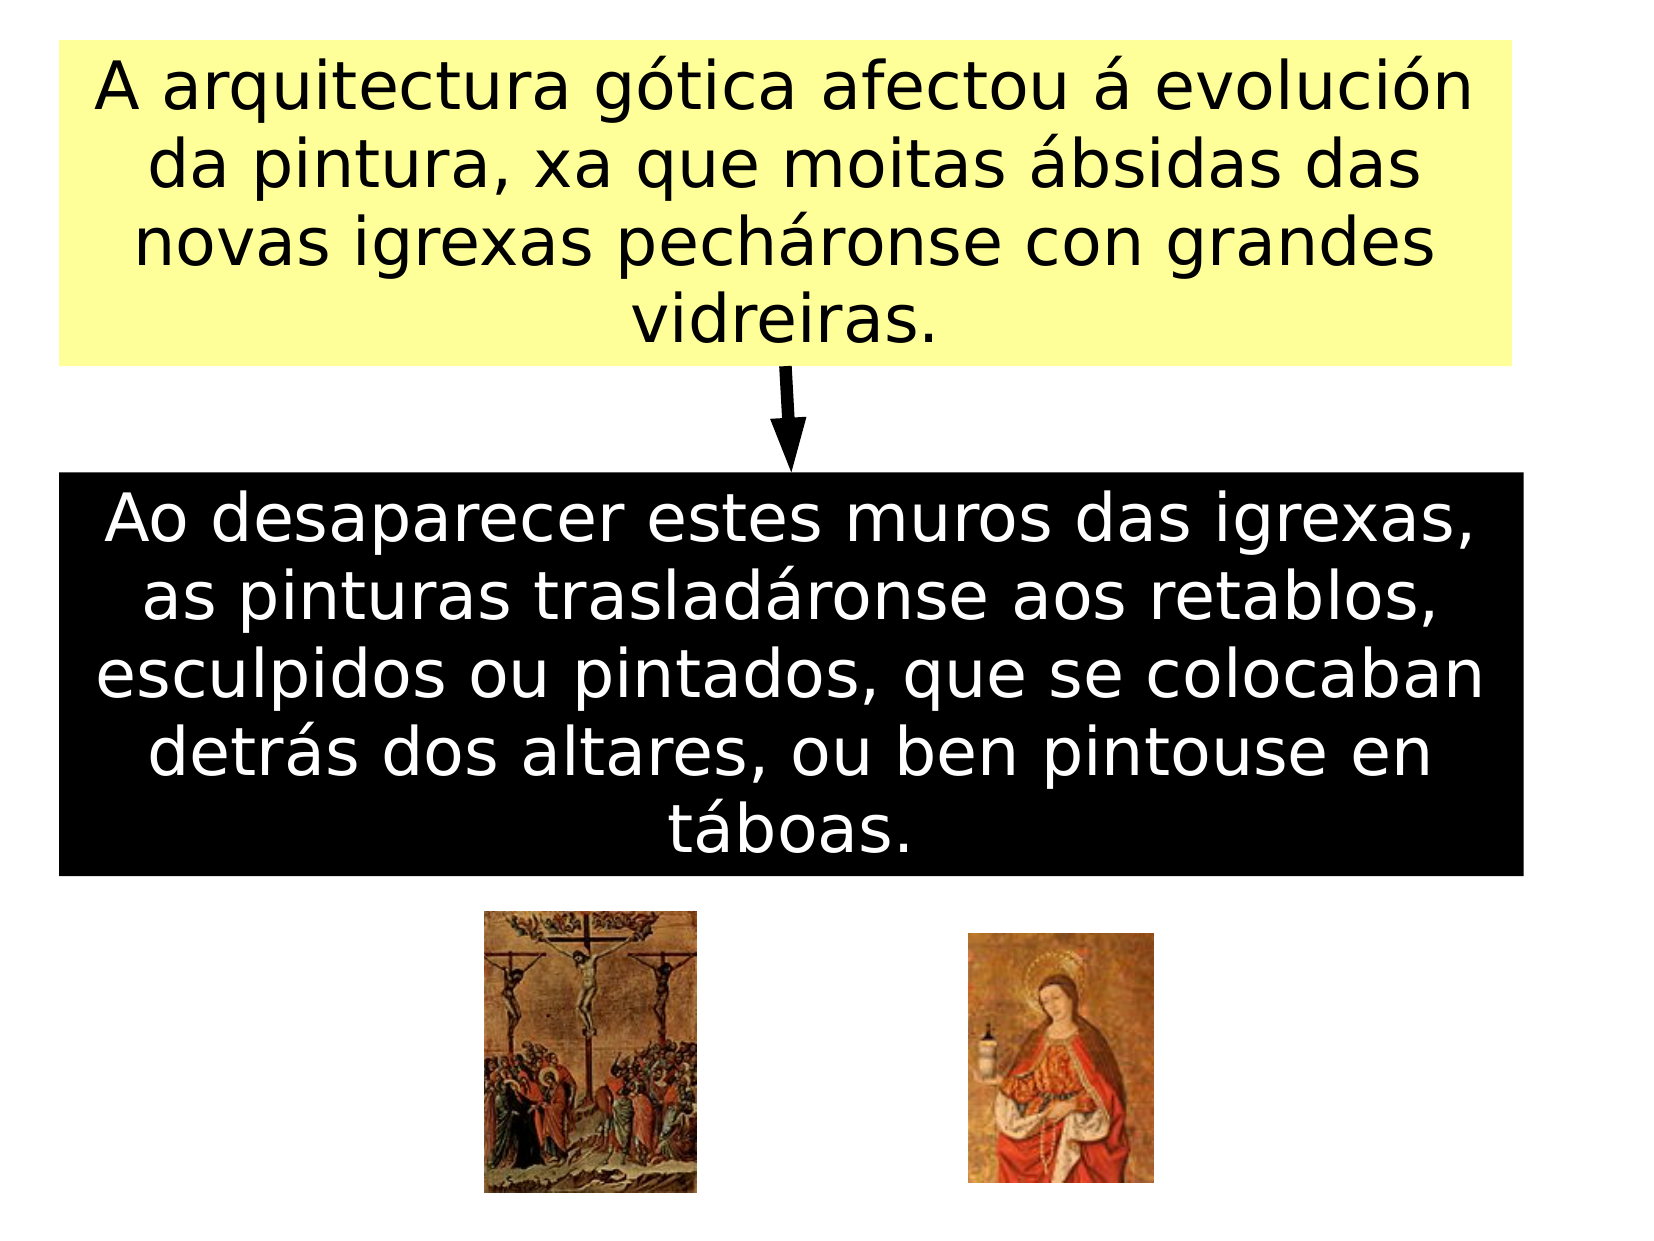

A arquitectura gótica afectou á evolución da pintura, xa que moitas ábsidas das novas igrexas pecháronse con grandes vidreiras.
Ao desaparecer estes muros das igrexas, as pinturas trasladáronse aos retablos, esculpidos ou pintados, que se colocaban detrás dos altares, ou ben pintouse en táboas.